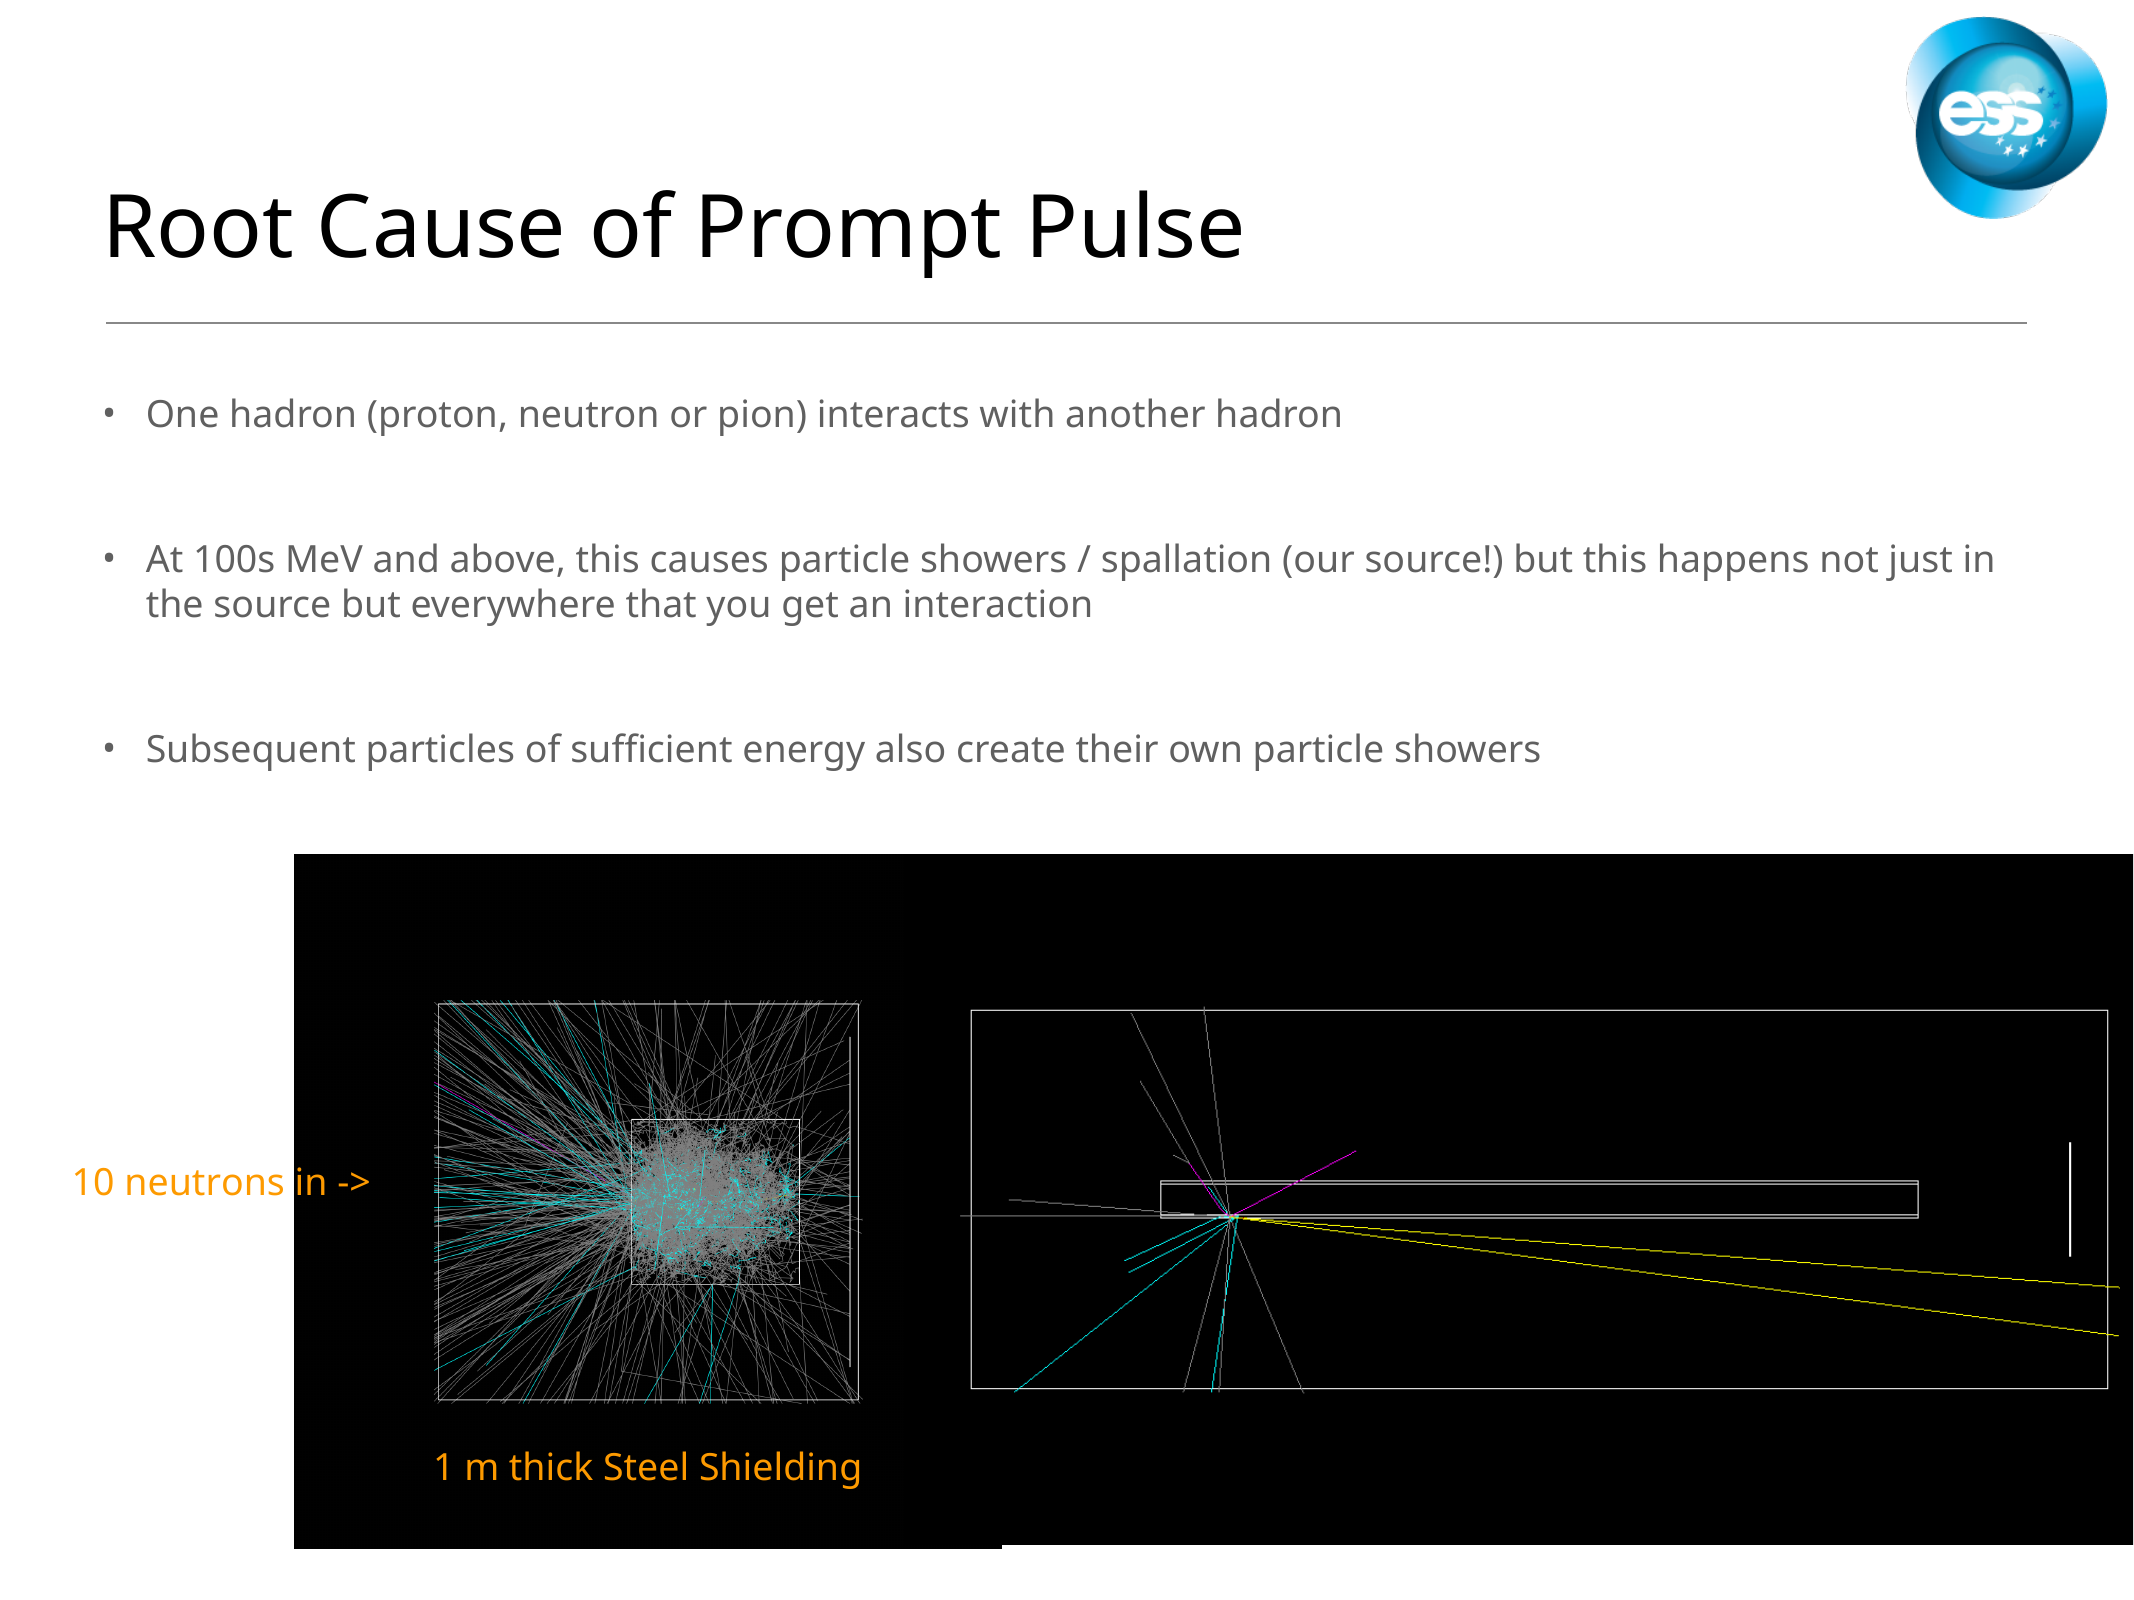

# Root Cause of Prompt Pulse
One hadron (proton, neutron or pion) interacts with another hadron
At 100s MeV and above, this causes particle showers / spallation (our source!) but this happens not just in the source but everywhere that you get an interaction
Subsequent particles of sufficient energy also create their own particle showers
10 neutrons in ->
1 m thick Steel Shielding